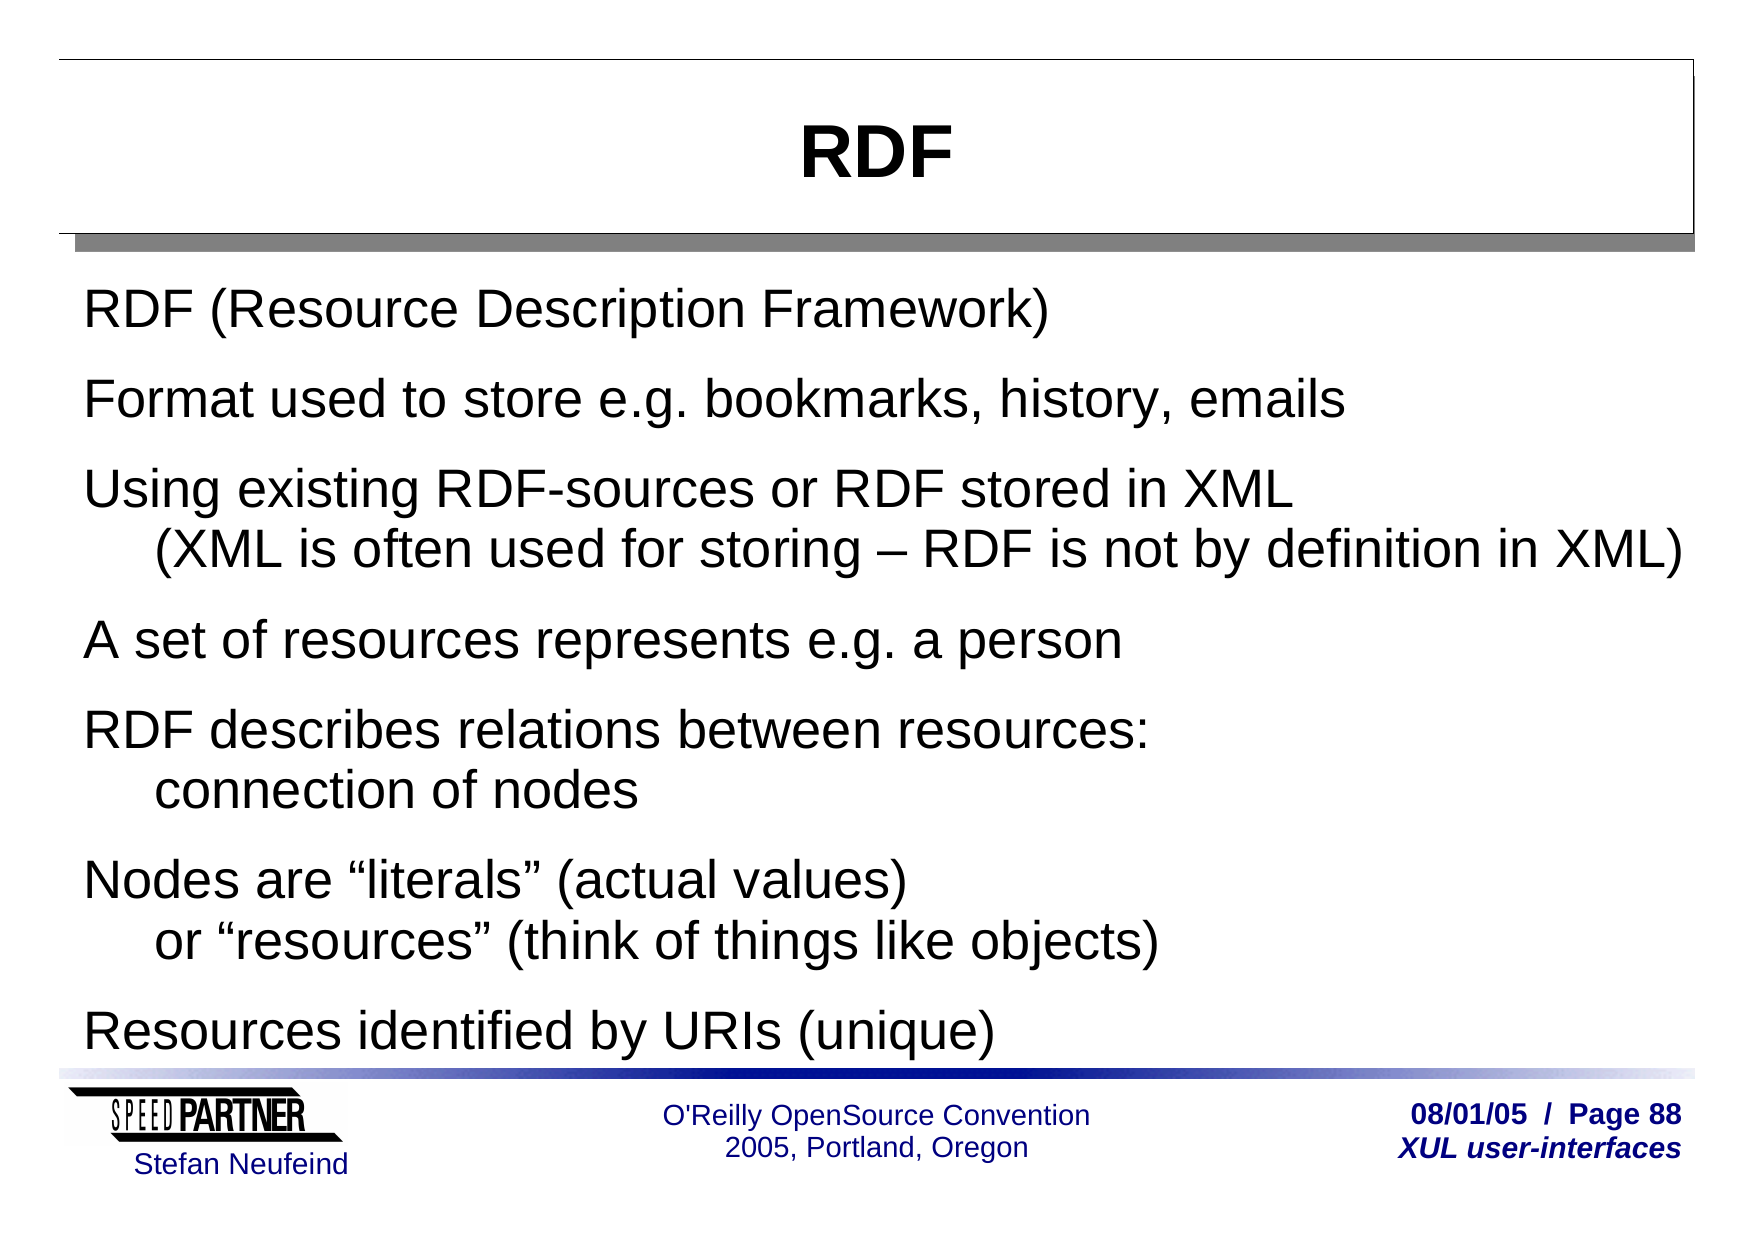

# RDF
RDF (Resource Description Framework)
Format used to store e.g. bookmarks, history, emails
Using existing RDF-sources or RDF stored in XML
(XML is often used for storing – RDF is not by definition in XML)
A set of resources represents e.g. a person
RDF describes relations between resources:
connection of nodes
Nodes are “literals” (actual values)
or “resources” (think of things like objects)
Resources identified by URIs (unique)